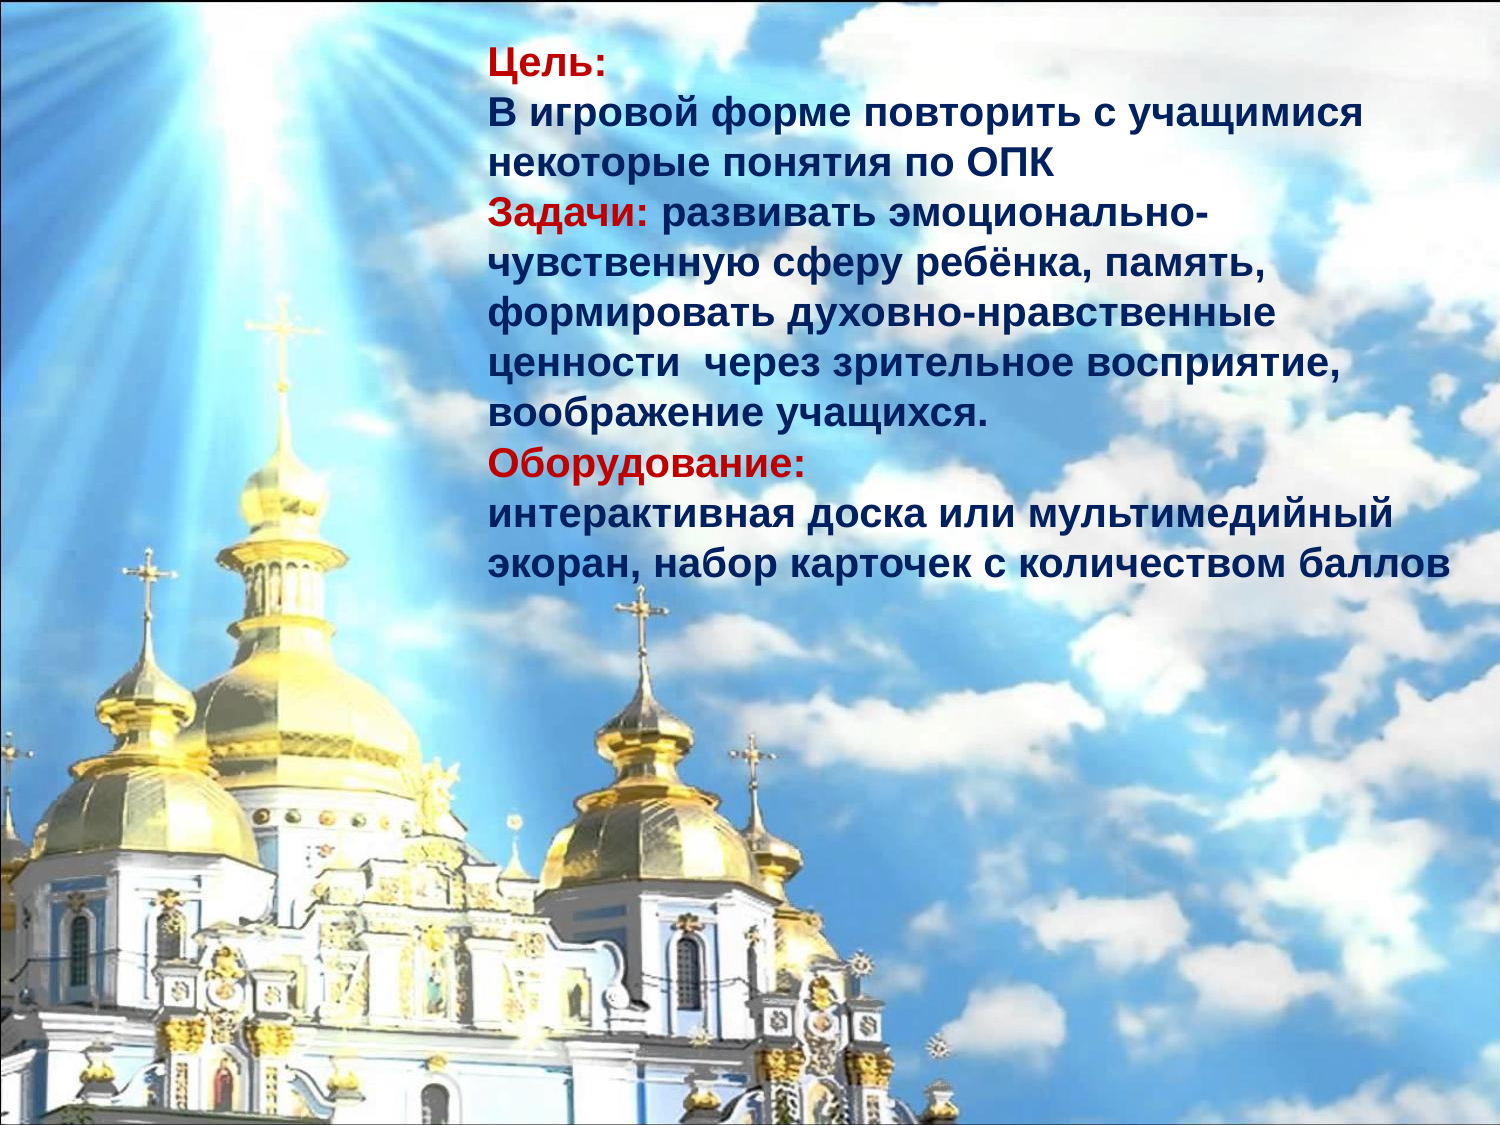

Цель:
В игровой форме повторить с учащимися некоторые понятия по ОПК
Задачи: развивать эмоционально-чувственную сферу ребёнка, память, формировать духовно-нравственные ценности через зрительное восприятие, воображение учащихся.
Оборудование:
интерактивная доска или мультимедийный экоран, набор карточек с количеством баллов